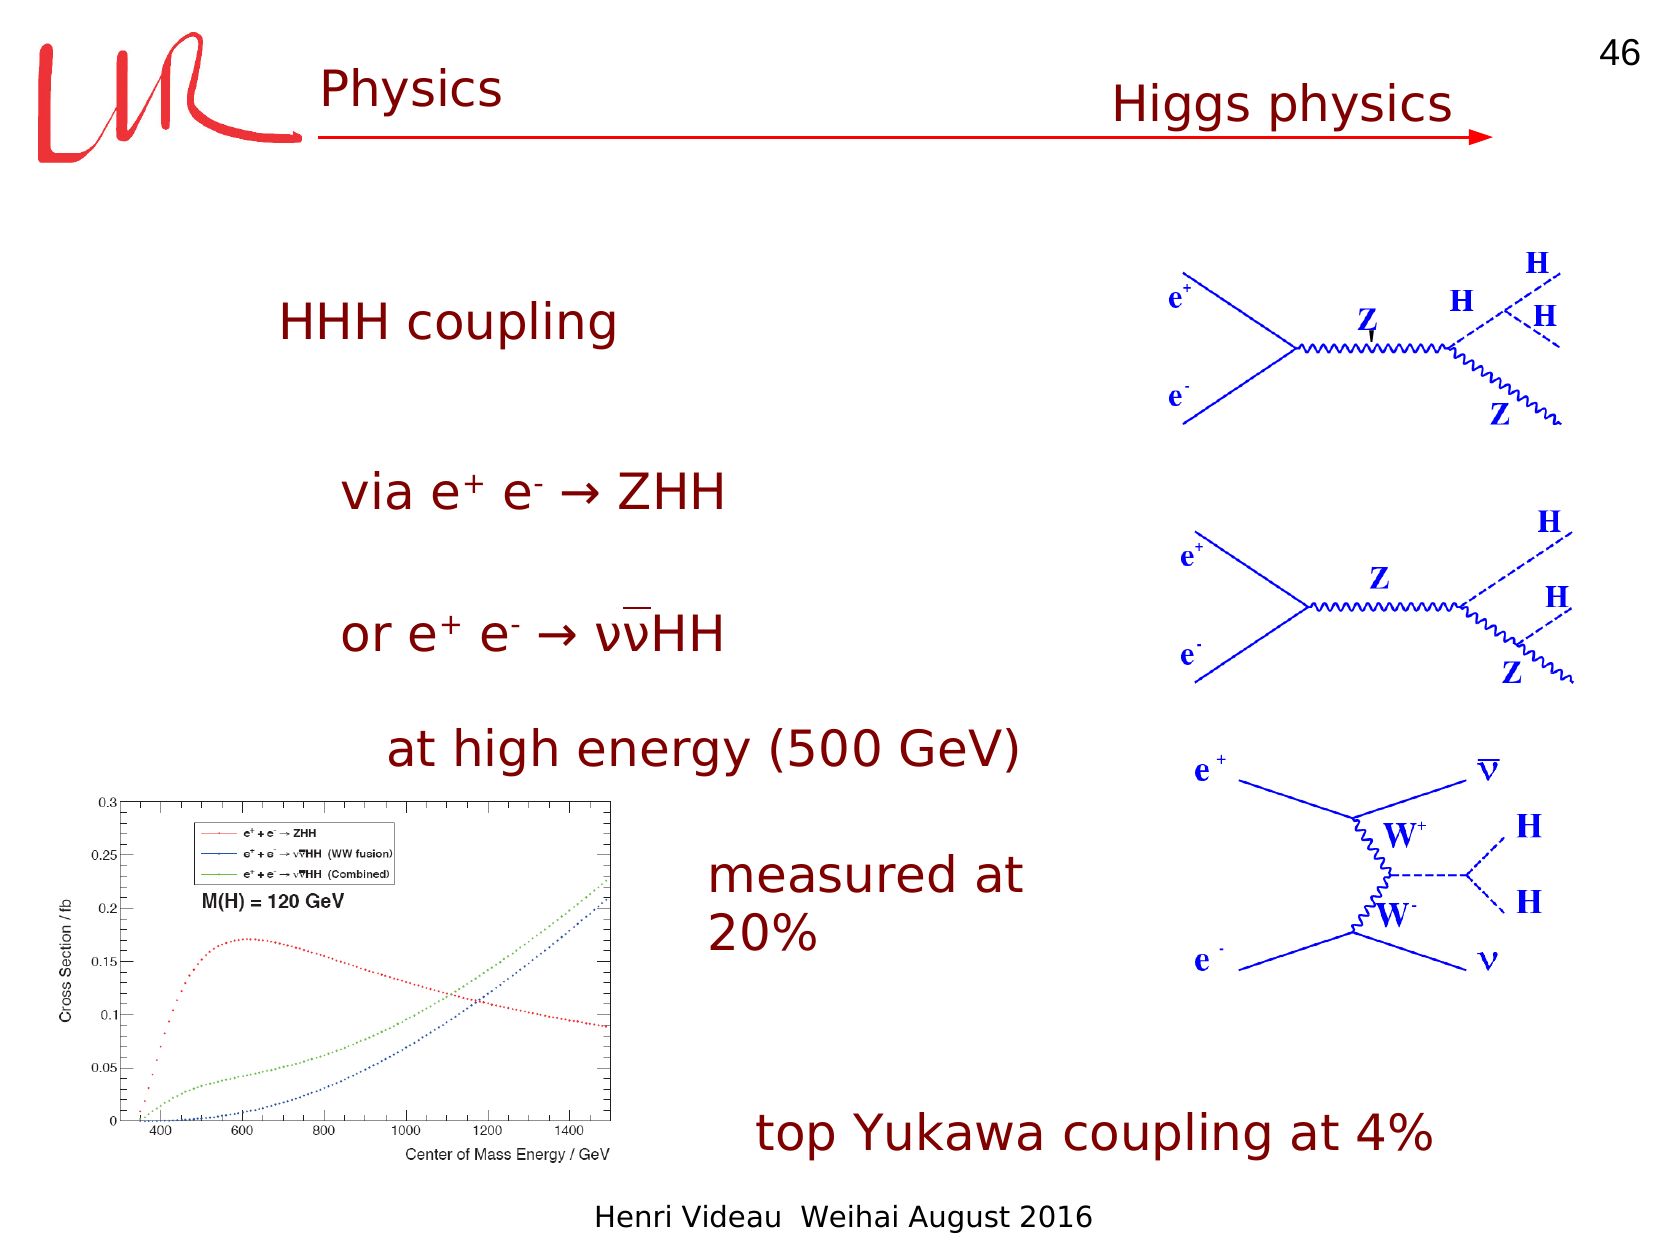

Higgs physics
'
HHH coupling
via e+ e- → ZHH
or e+ e- → ννHH
at high energy (500 GeV)
measured at 20%
top Yukawa coupling at 4%